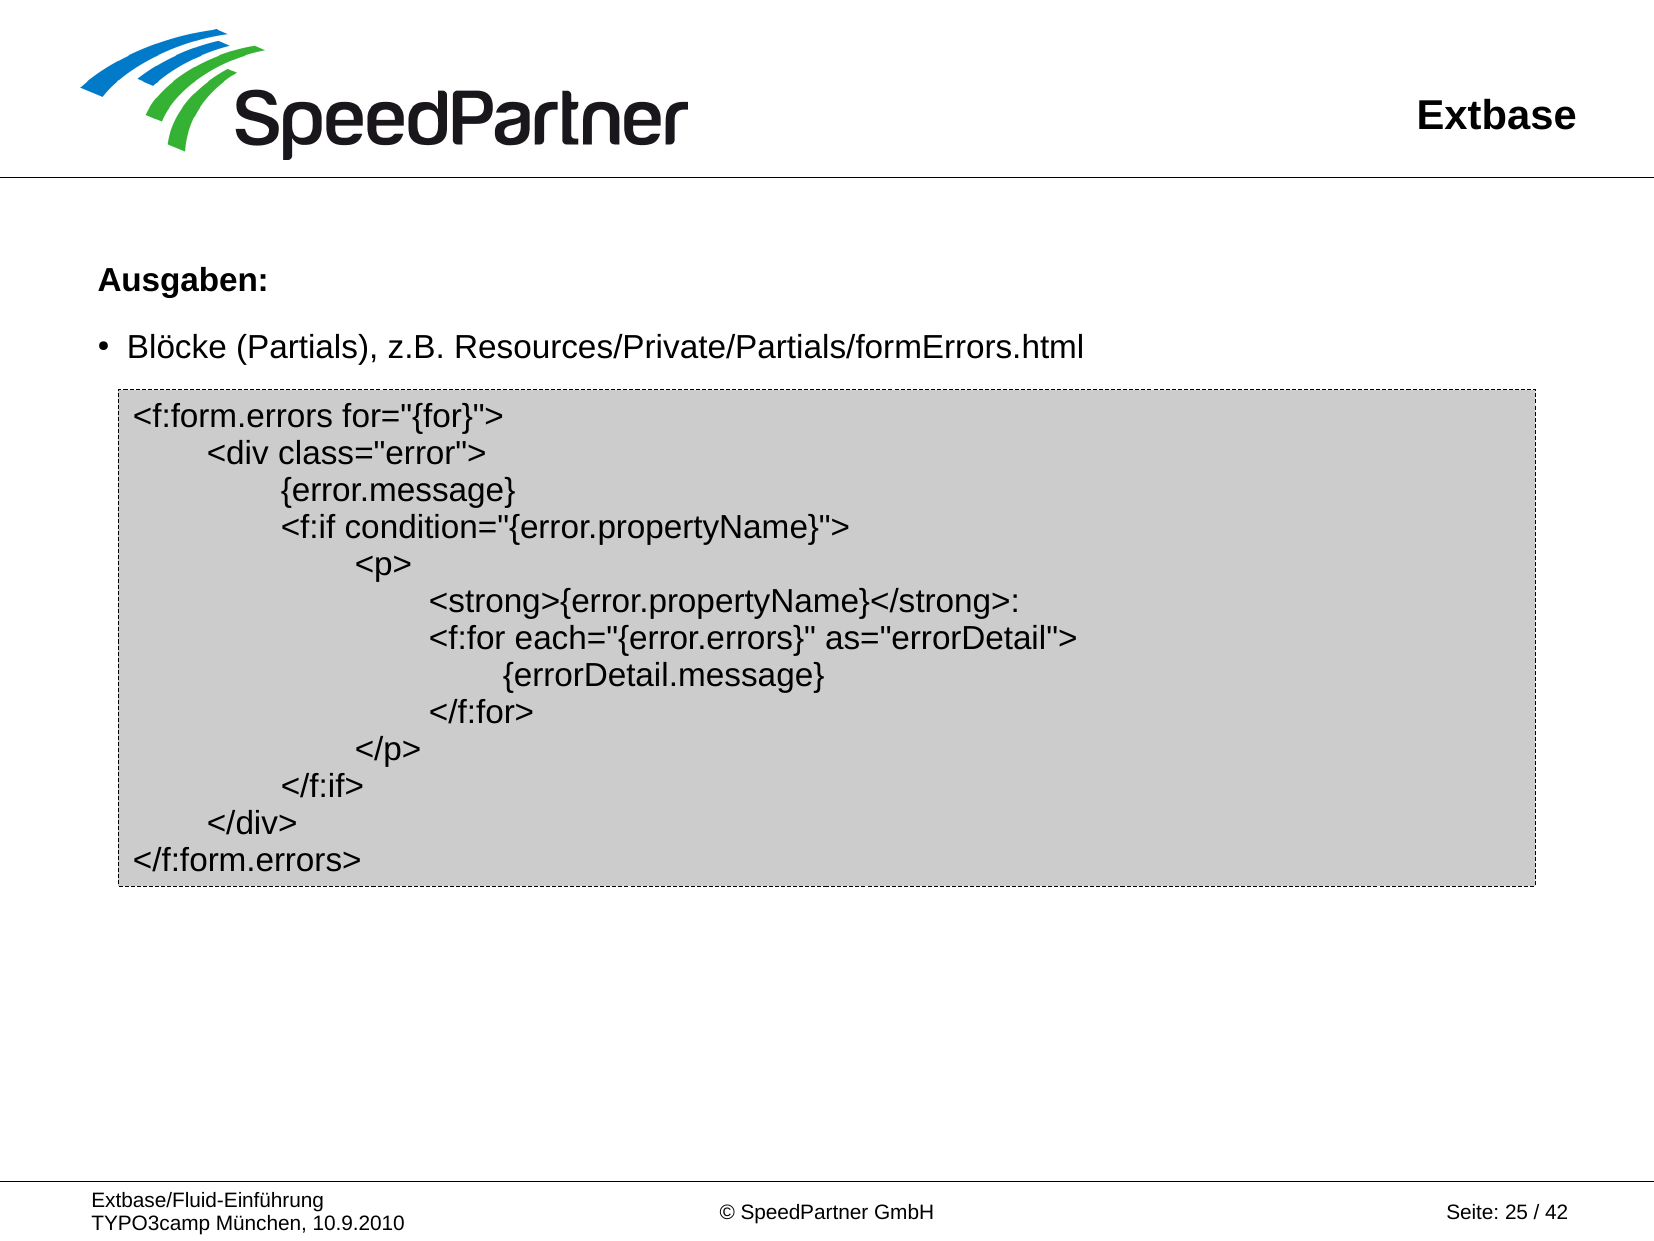

# Extbase
Ausgaben:
Blöcke (Partials), z.B. Resources/Private/Partials/formErrors.html
<f:form.errors for="{for}">
 <div class="error">
 {error.message}
 <f:if condition="{error.propertyName}">
 <p>
 <strong>{error.propertyName}</strong>:
 <f:for each="{error.errors}" as="errorDetail">
 {errorDetail.message}
 </f:for>
 </p>
 </f:if>
 </div>
</f:form.errors>